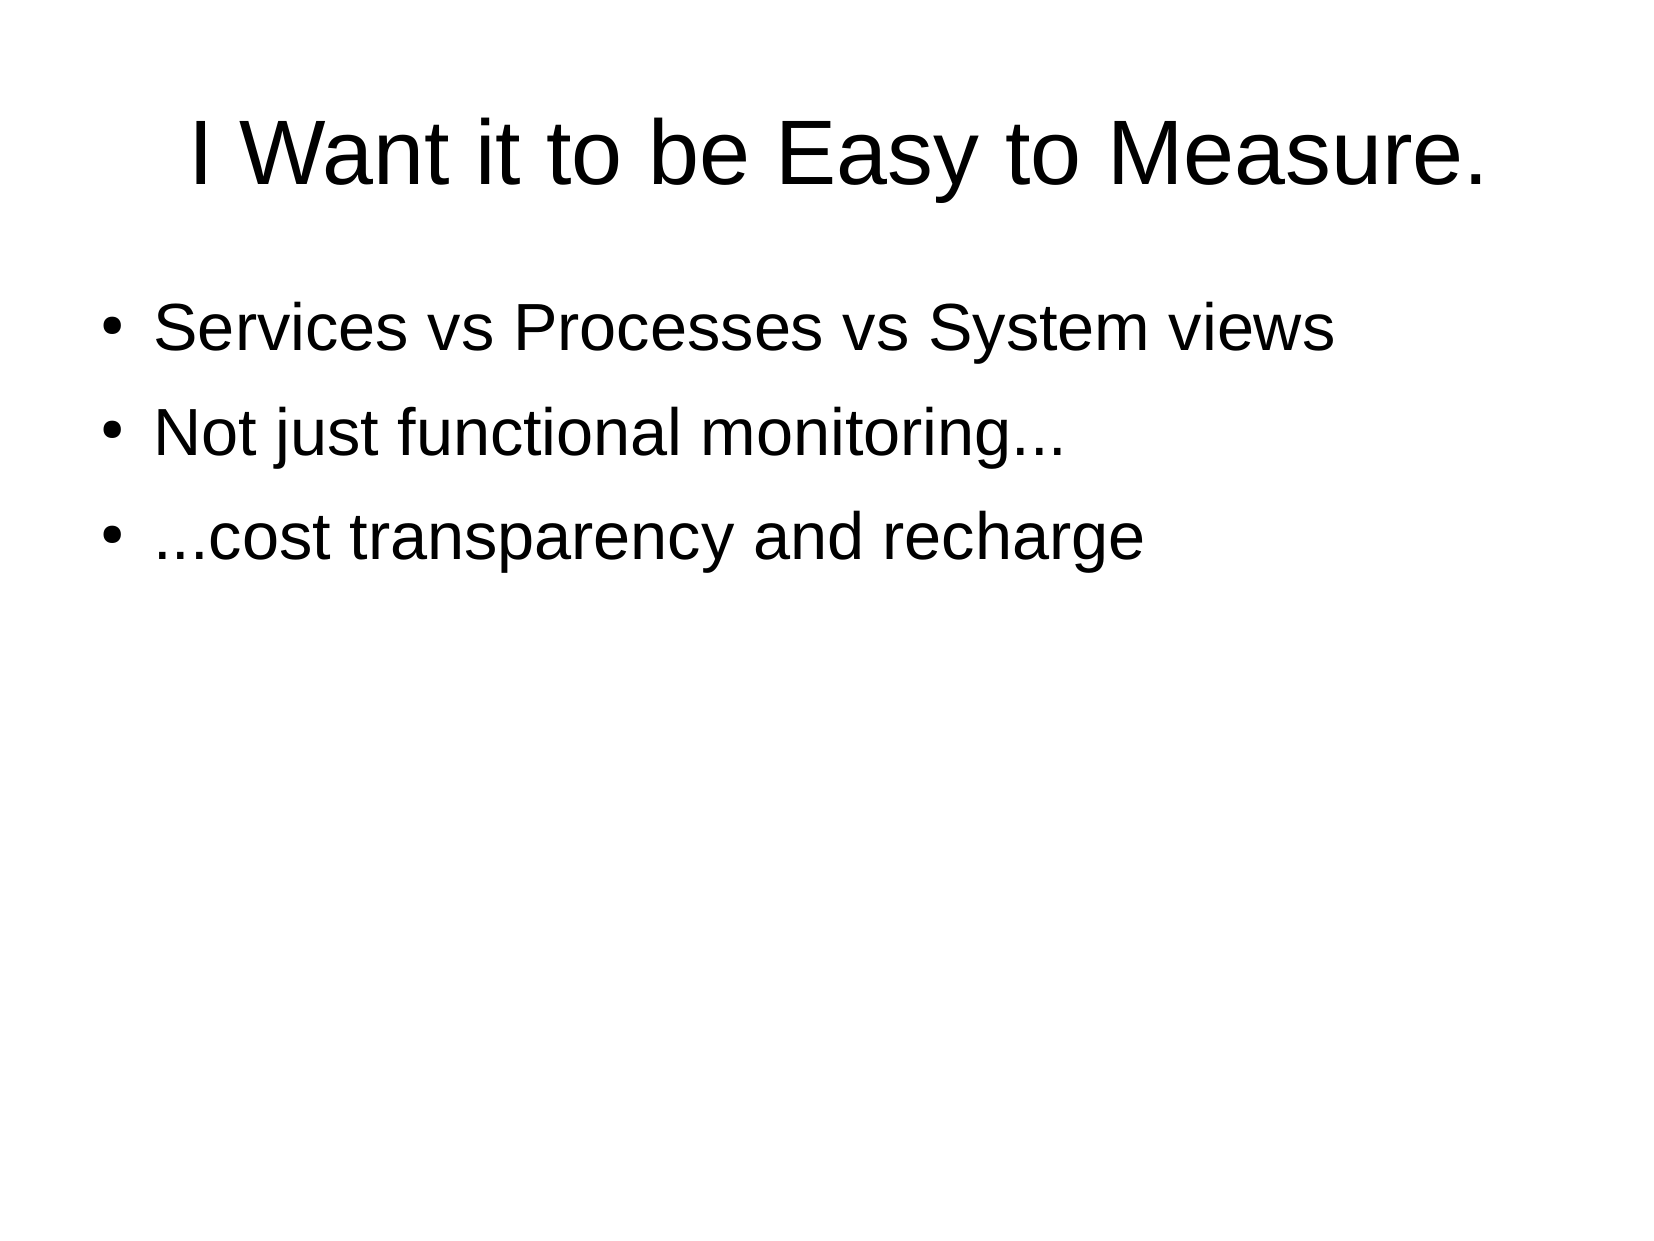

# I Want it to be Easy to Measure.
Services vs Processes vs System views
Not just functional monitoring...
...cost transparency and recharge